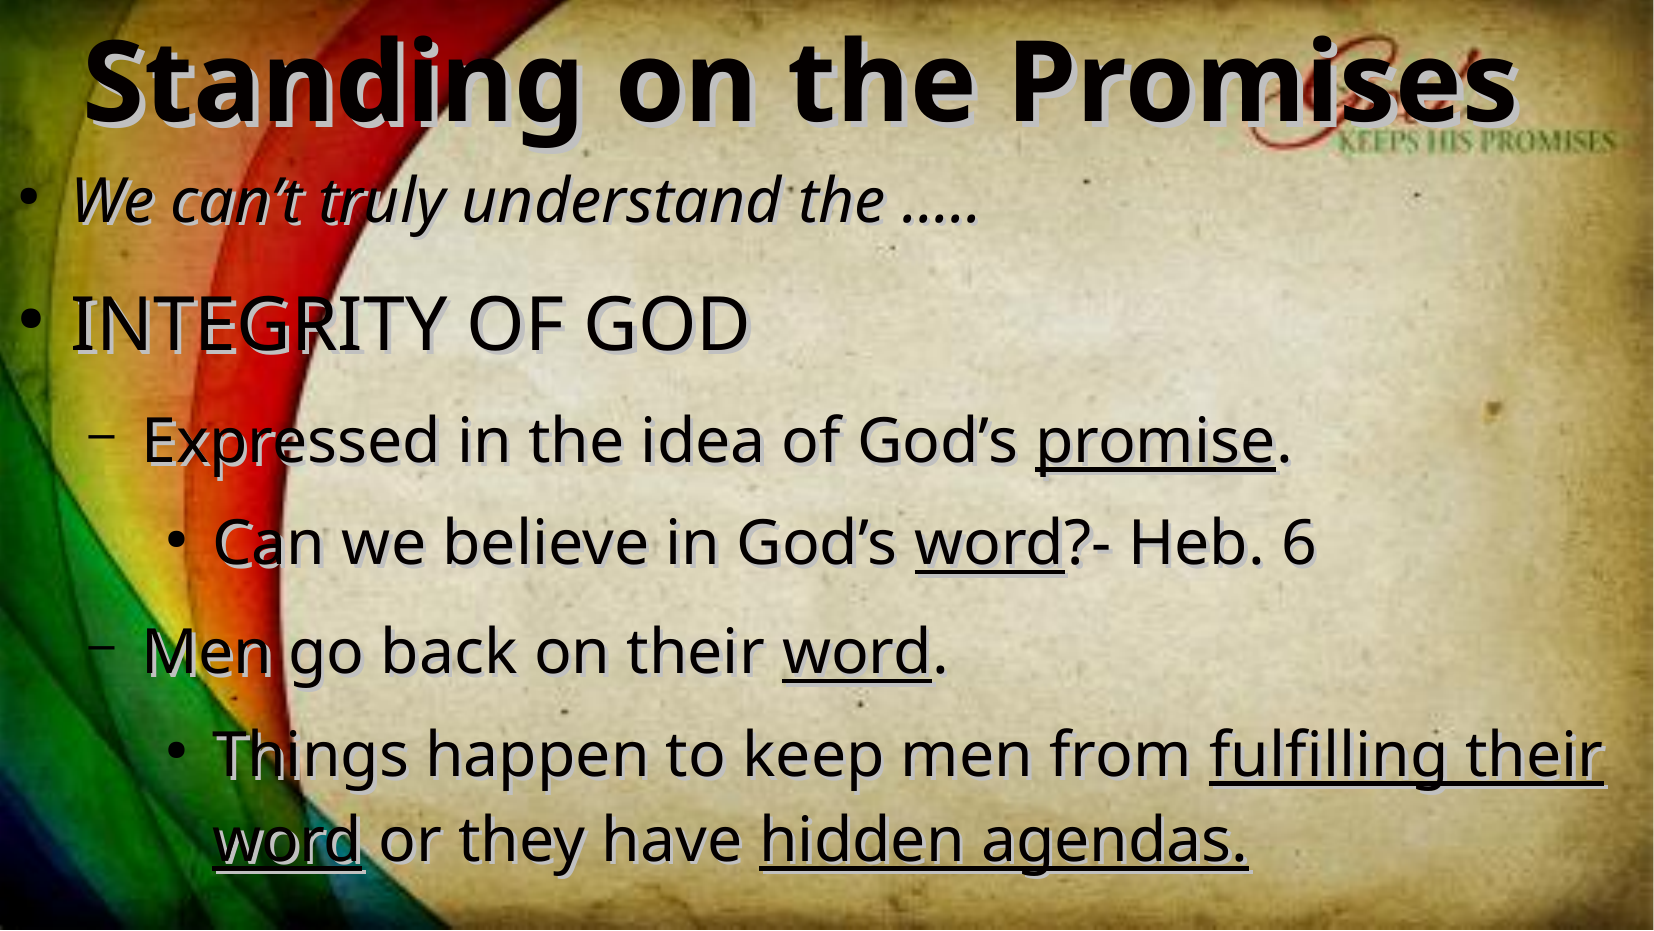

# Standing on the Promises
We can’t truly understand the …..
INTEGRITY OF GOD
Expressed in the idea of God’s promise.
Can we believe in God’s word?- Heb. 6
Men go back on their word.
Things happen to keep men from fulfilling their word or they have hidden agendas.